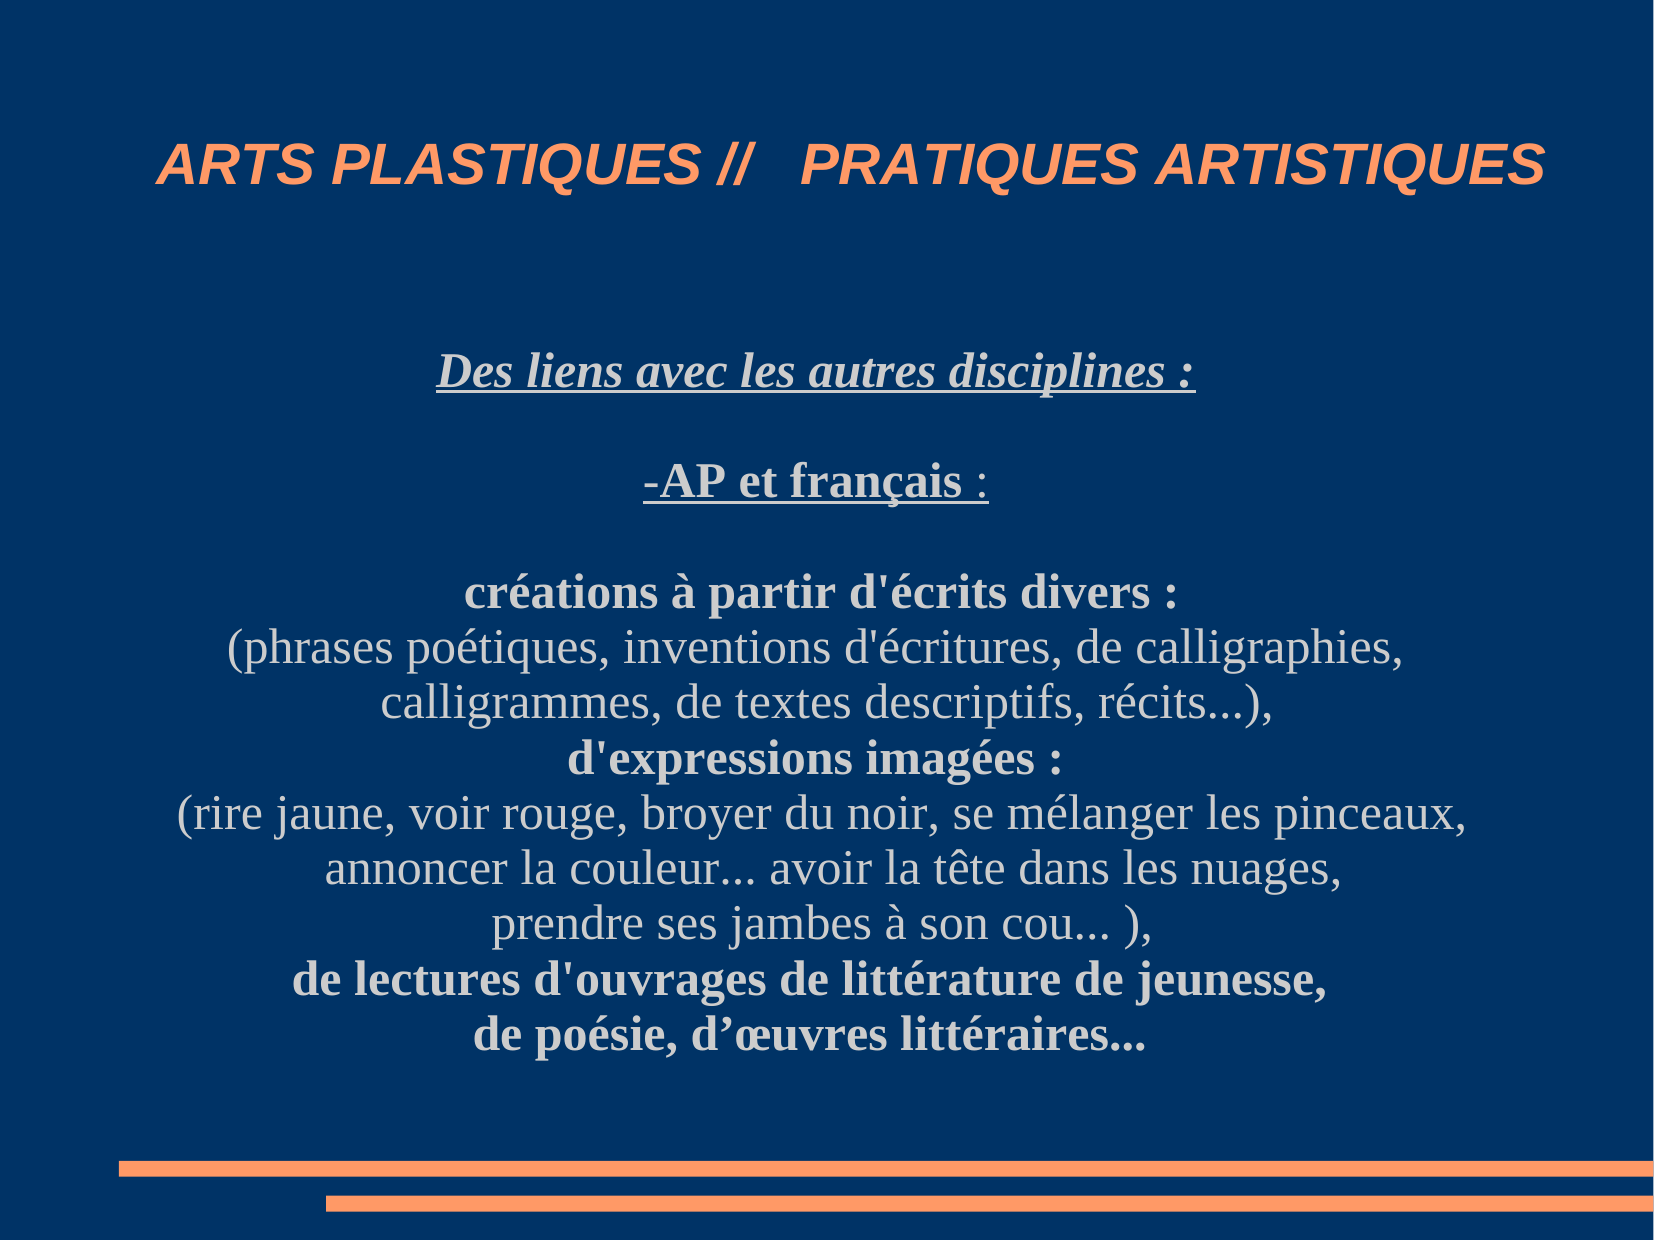

# ARTS PLASTIQUES // PRATIQUES ARTISTIQUES
Des liens avec les autres disciplines :
-AP et français :
 créations à partir d'écrits divers :
 (phrases poétiques, inventions d'écritures, de calligraphies, calligrammes, de textes descriptifs, récits...),
d'expressions imagées :
 (rire jaune, voir rouge, broyer du noir, se mélanger les pinceaux, annoncer la couleur... avoir la tête dans les nuages,
 prendre ses jambes à son cou... ),
de lectures d'ouvrages de littérature de jeunesse,
de poésie, d’œuvres littéraires...